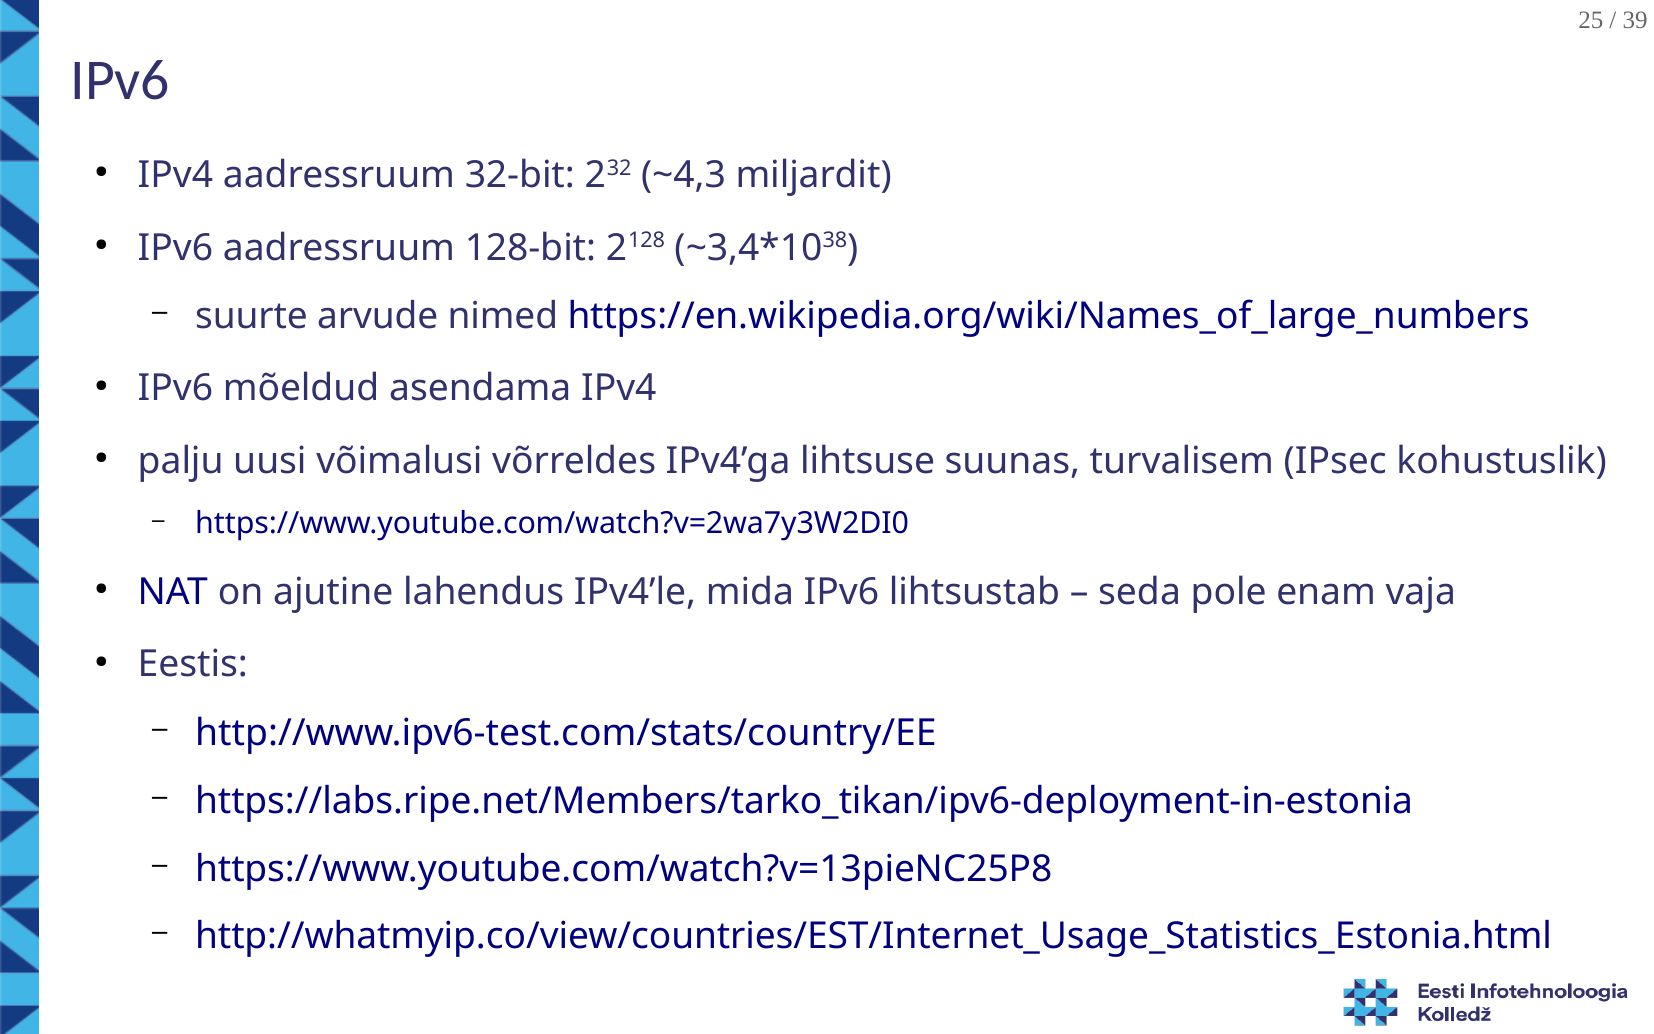

# IPv6
IPv4 aadressruum 32-bit: 232 (~4,3 miljardit)
IPv6 aadressruum 128-bit: 2128 (~3,4*1038)
suurte arvude nimed https://en.wikipedia.org/wiki/Names_of_large_numbers
IPv6 mõeldud asendama IPv4
palju uusi võimalusi võrreldes IPv4’ga lihtsuse suunas, turvalisem (IPsec kohustuslik)
https://www.youtube.com/watch?v=2wa7y3W2DI0
NAT on ajutine lahendus IPv4’le, mida IPv6 lihtsustab – seda pole enam vaja
Eestis:
http://www.ipv6-test.com/stats/country/EE
https://labs.ripe.net/Members/tarko_tikan/ipv6-deployment-in-estonia
https://www.youtube.com/watch?v=13pieNC25P8
http://whatmyip.co/view/countries/EST/Internet_Usage_Statistics_Estonia.html